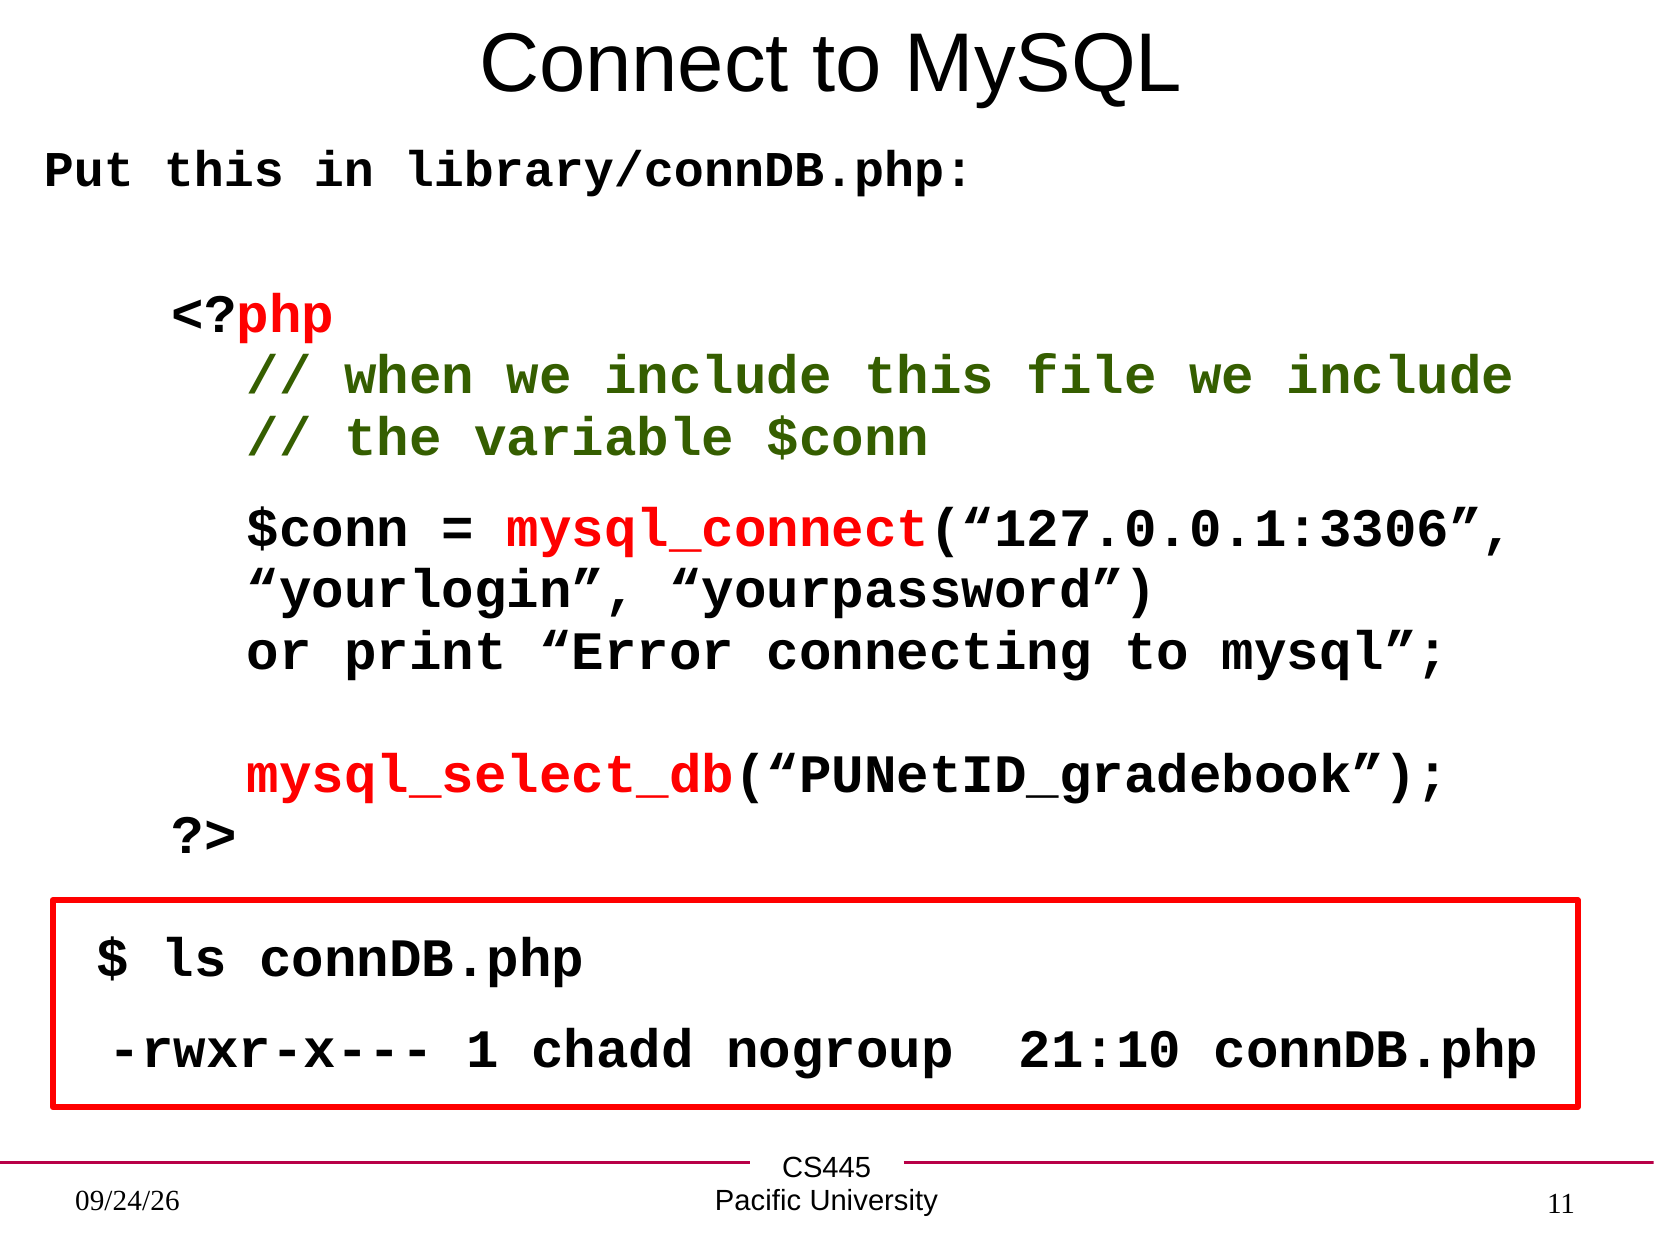

# Connect to MySQL
Put this in library/connDB.php:
	<?php
		// when we include this file we include
		// the variable $conn
		$conn = mysql_connect(“127.0.0.1:3306”,
	 	“yourlogin”, “yourpassword”)
		or print “Error connecting to mysql”;
		mysql_select_db(“PUNetID_gradebook”);
	?>
$ ls connDB.php
 -rwxr-x--- 1 chadd nogroup 21:10 connDB.php